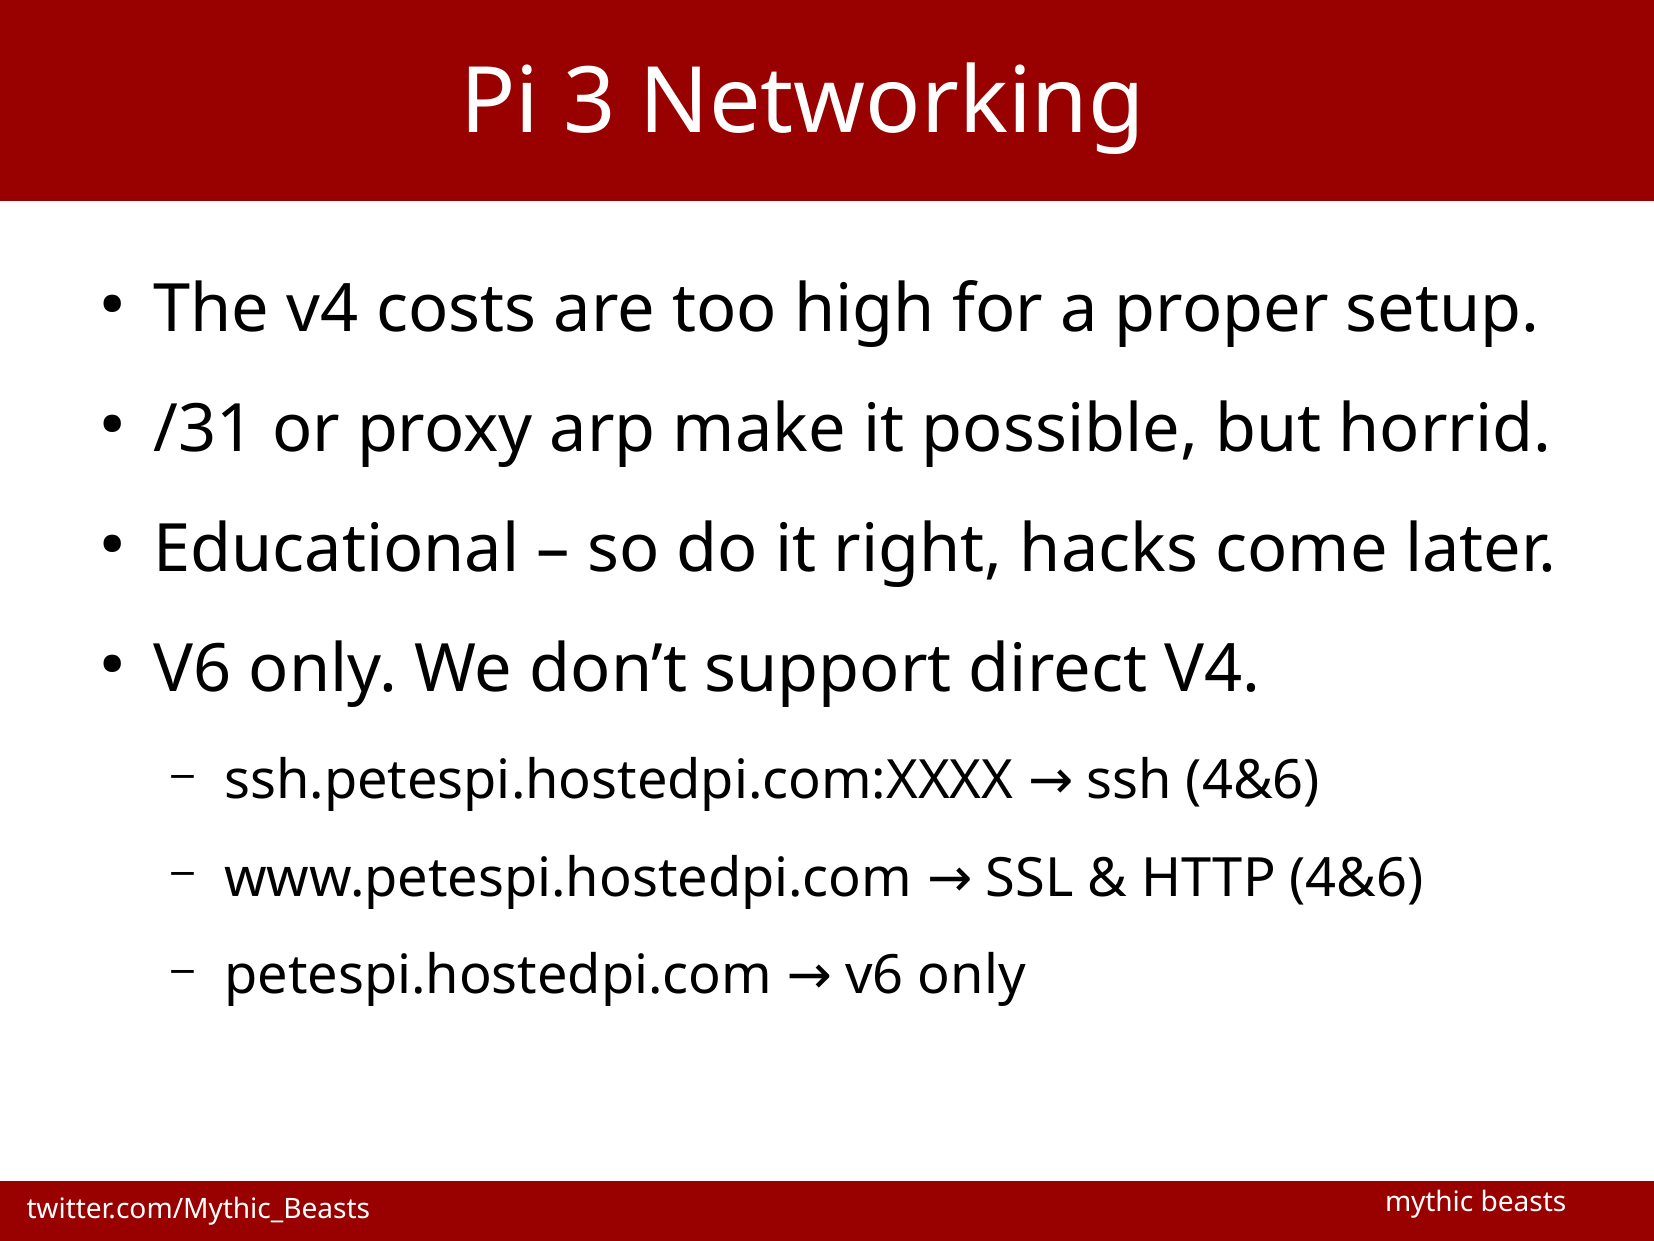

# Pi 3 Networking
The v4 costs are too high for a proper setup.
/31 or proxy arp make it possible, but horrid.
Educational – so do it right, hacks come later.
V6 only. We don’t support direct V4.
ssh.petespi.hostedpi.com:XXXX → ssh (4&6)
www.petespi.hostedpi.com → SSL & HTTP (4&6)
petespi.hostedpi.com → v6 only